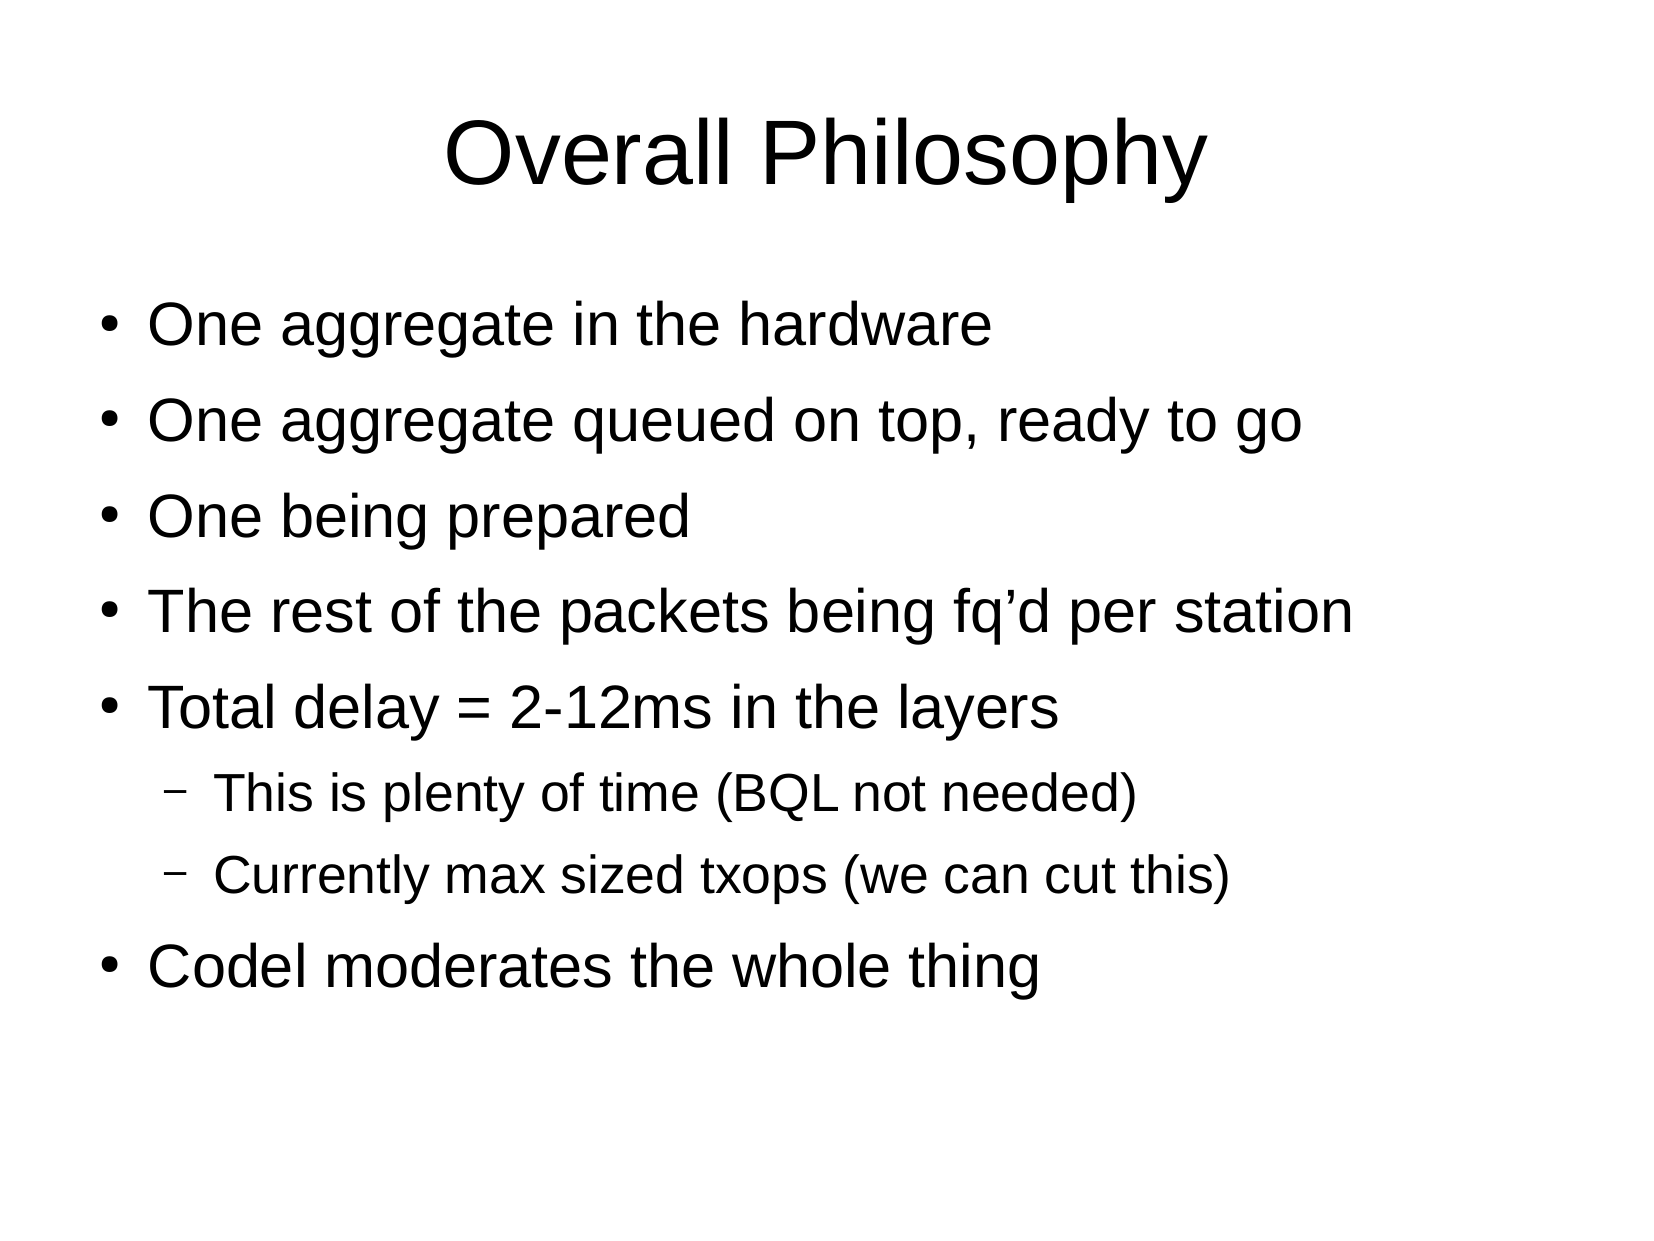

# Overall Philosophy
One aggregate in the hardware
One aggregate queued on top, ready to go
One being prepared
The rest of the packets being fq’d per station
Total delay = 2-12ms in the layers
This is plenty of time (BQL not needed)
Currently max sized txops (we can cut this)
Codel moderates the whole thing